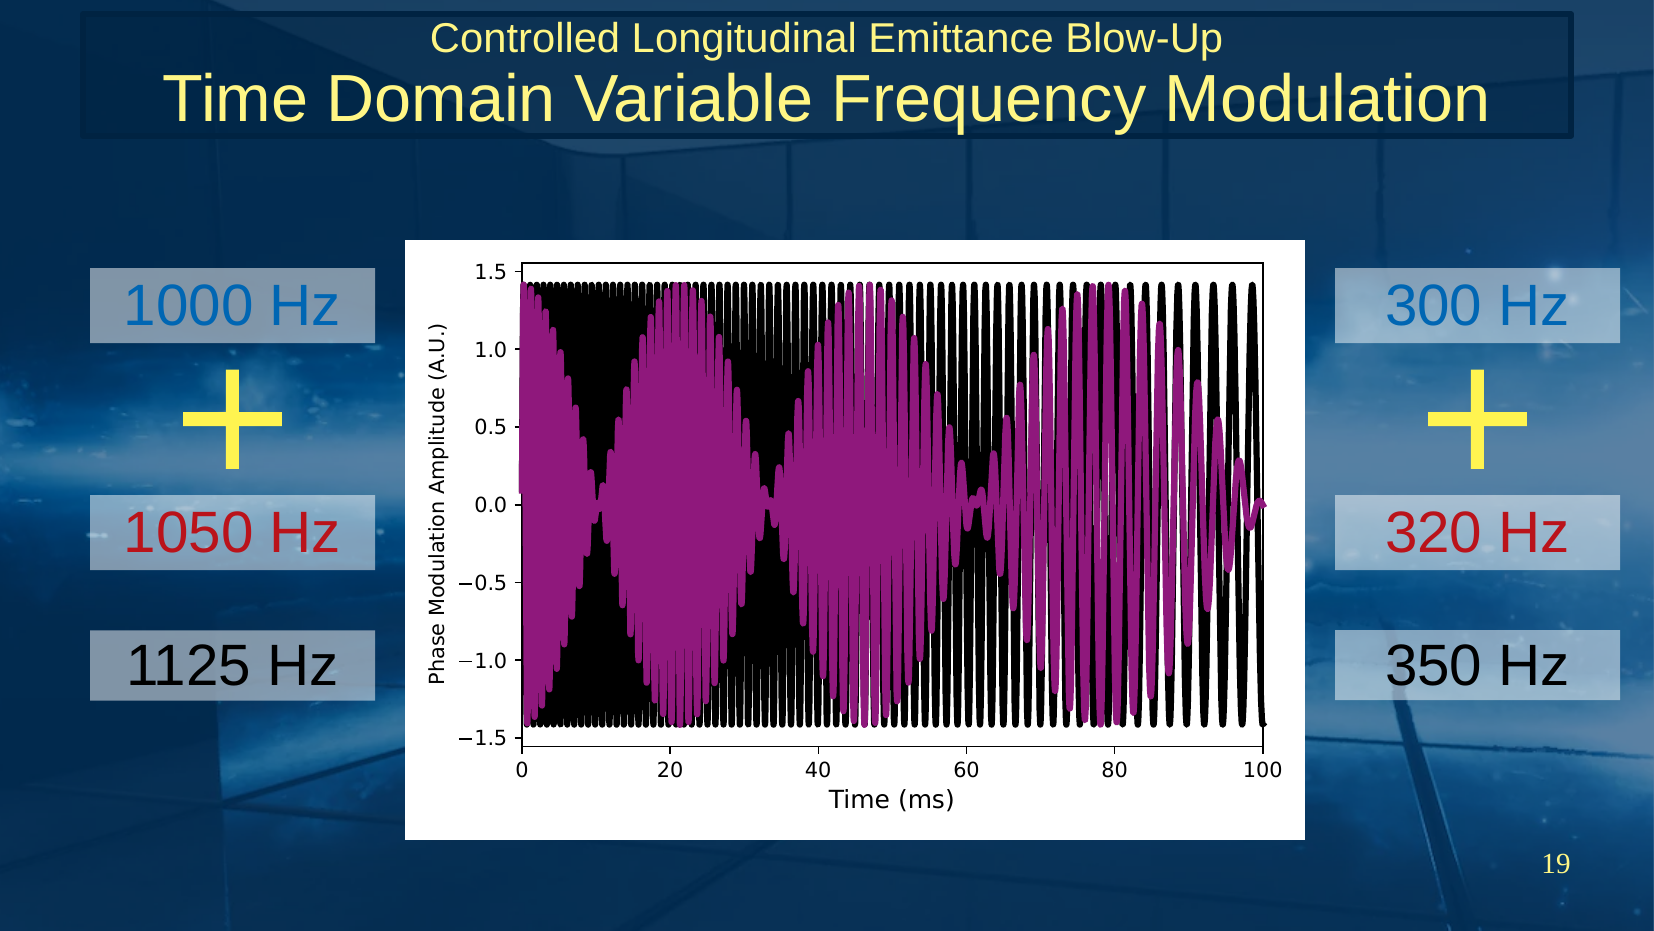

Controlled Longitudinal Emittance Blow-Up
Time Domain Variable Frequency Modulation
1.5
1000 Hz
300 Hz
1.0
0.5
Phase Modulation Amplitude (A.U.)
0.0
1050 Hz
320 Hz
0.5
350 Hz
# 1125 Hz
1.0
1.5
0
20
40
60
80
100
Time (ms)
19